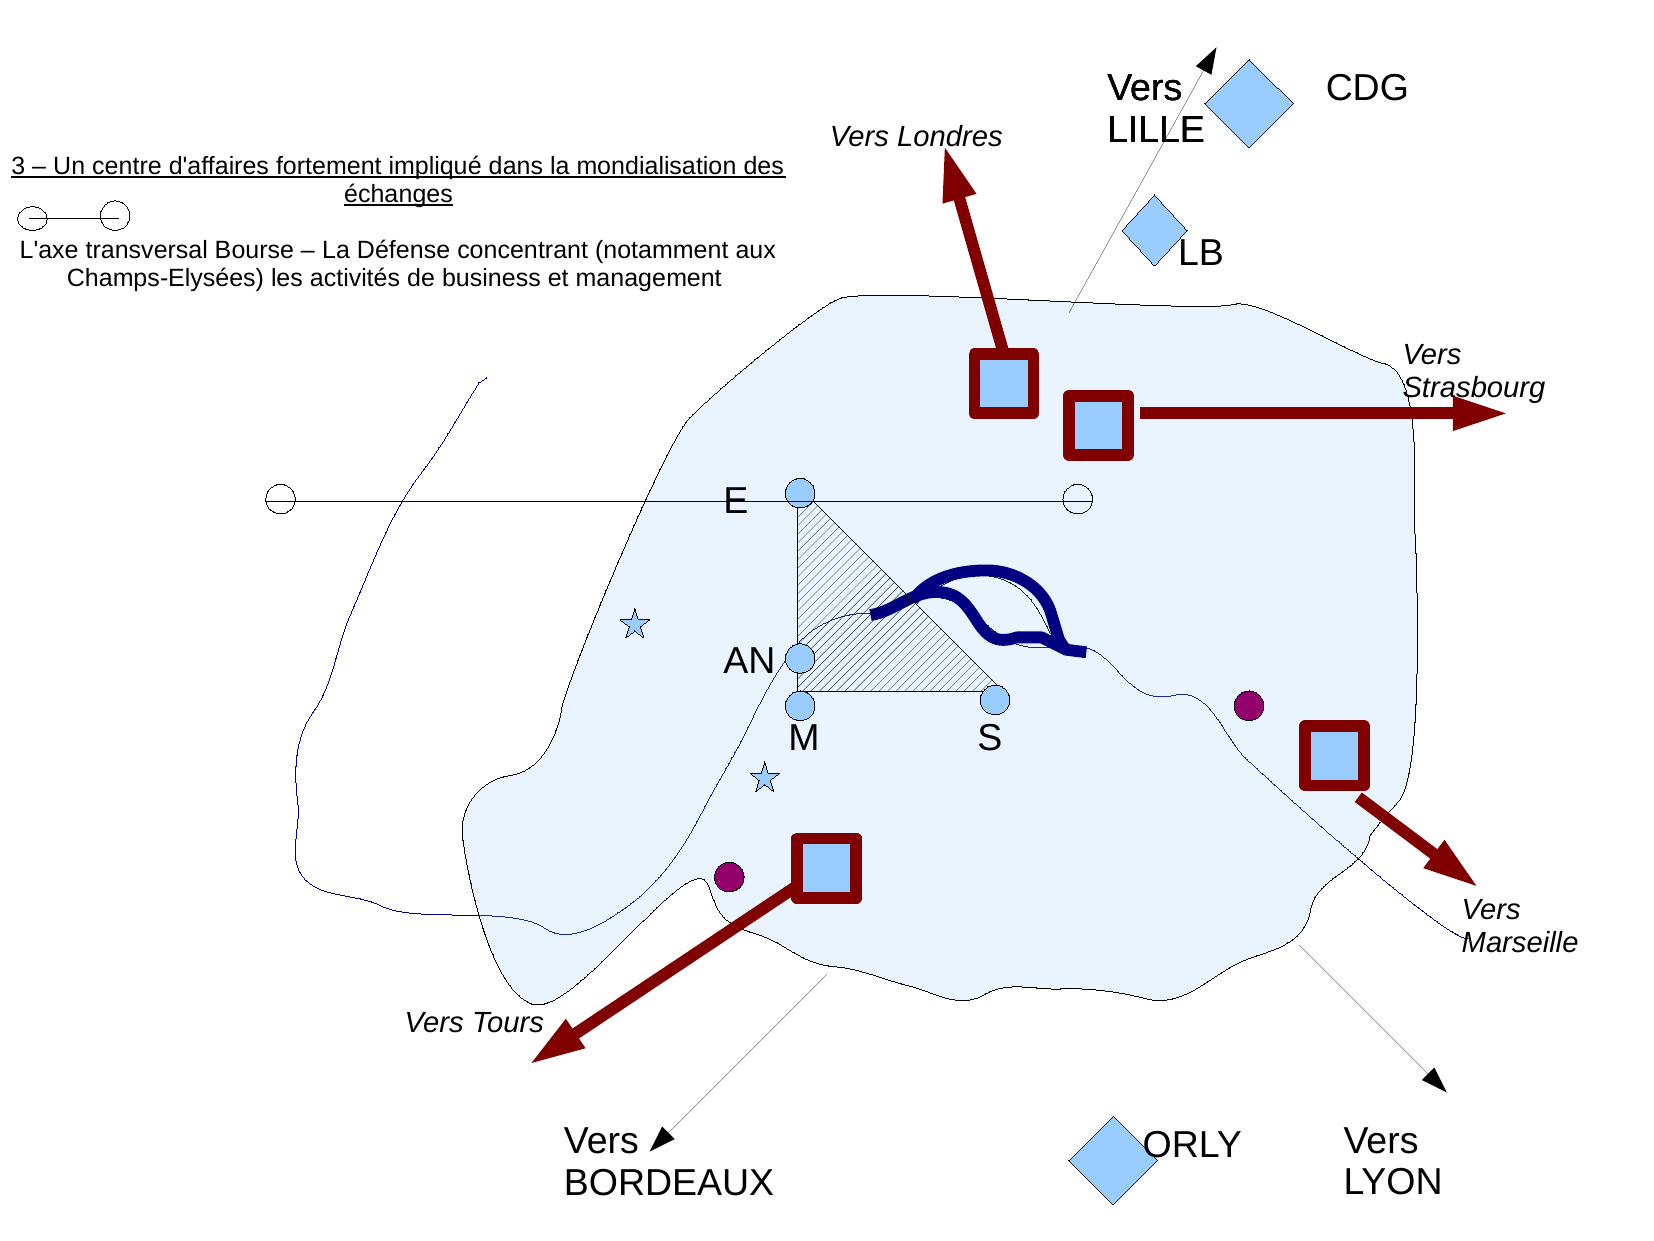

# 3 – Un centre d'affaires fortement impliqué dans la mondialisation des échanges L'axe transversal Bourse – La Défense concentrant (notamment aux Champs-Elysées) les activités de business et management
Vers LILLE
Vers LILLE
Vers LILLE
CDG
Vers Londres
LB
Vers Strasbourg
E
AN
S
M
Vers Marseille
Vers Tours
Vers LYON
Vers
BORDEAUX
ORLY